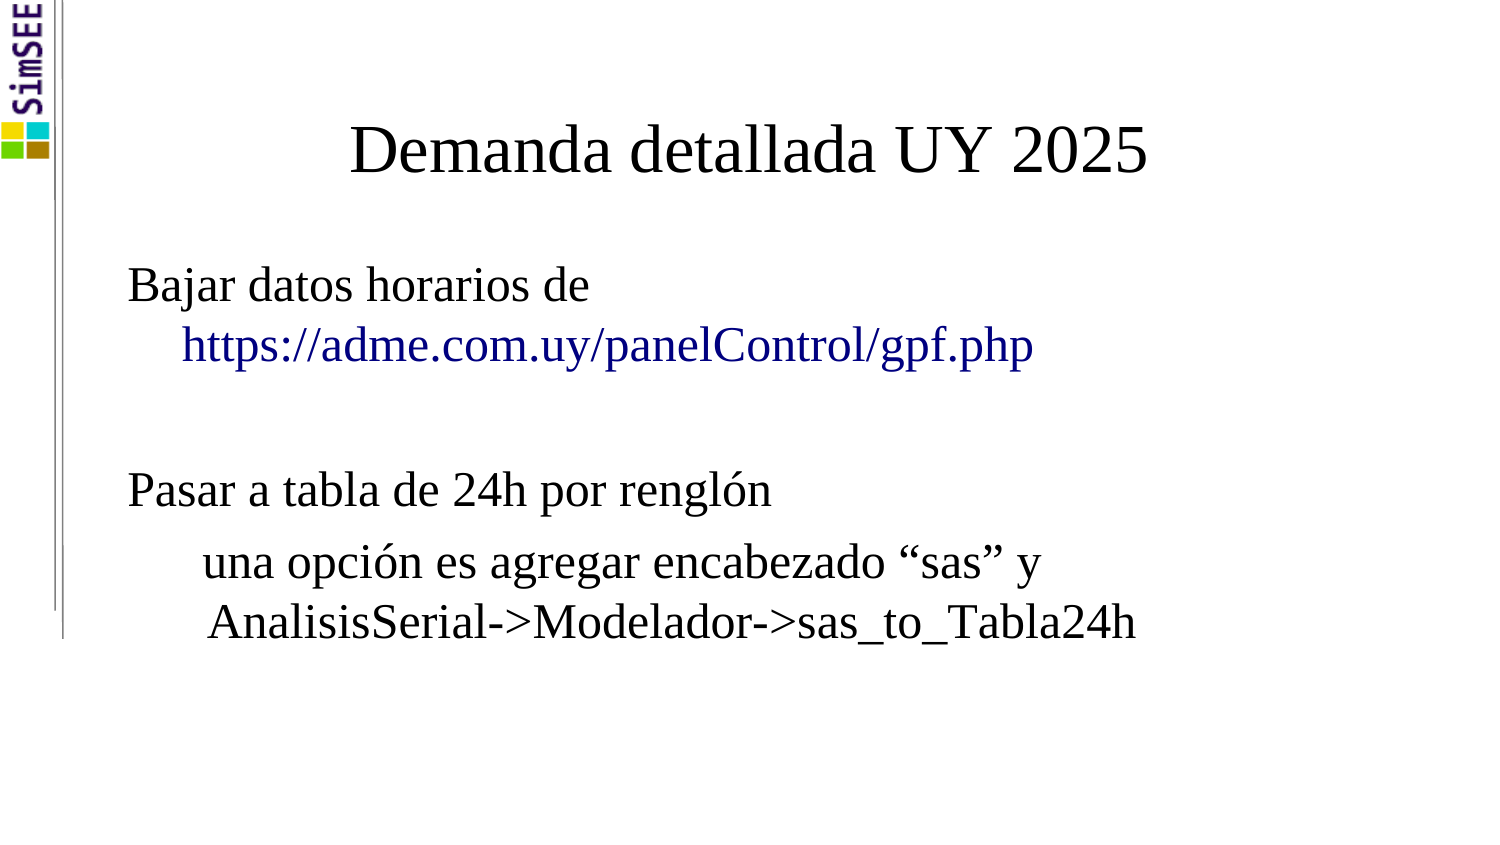

# Demanda detallada UY 2025
Bajar datos horarios de
 https://adme.com.uy/panelControl/gpf.php
Pasar a tabla de 24h por renglón
 una opción es agregar encabezado “sas” y
 AnalisisSerial->Modelador->sas_to_Tabla24h